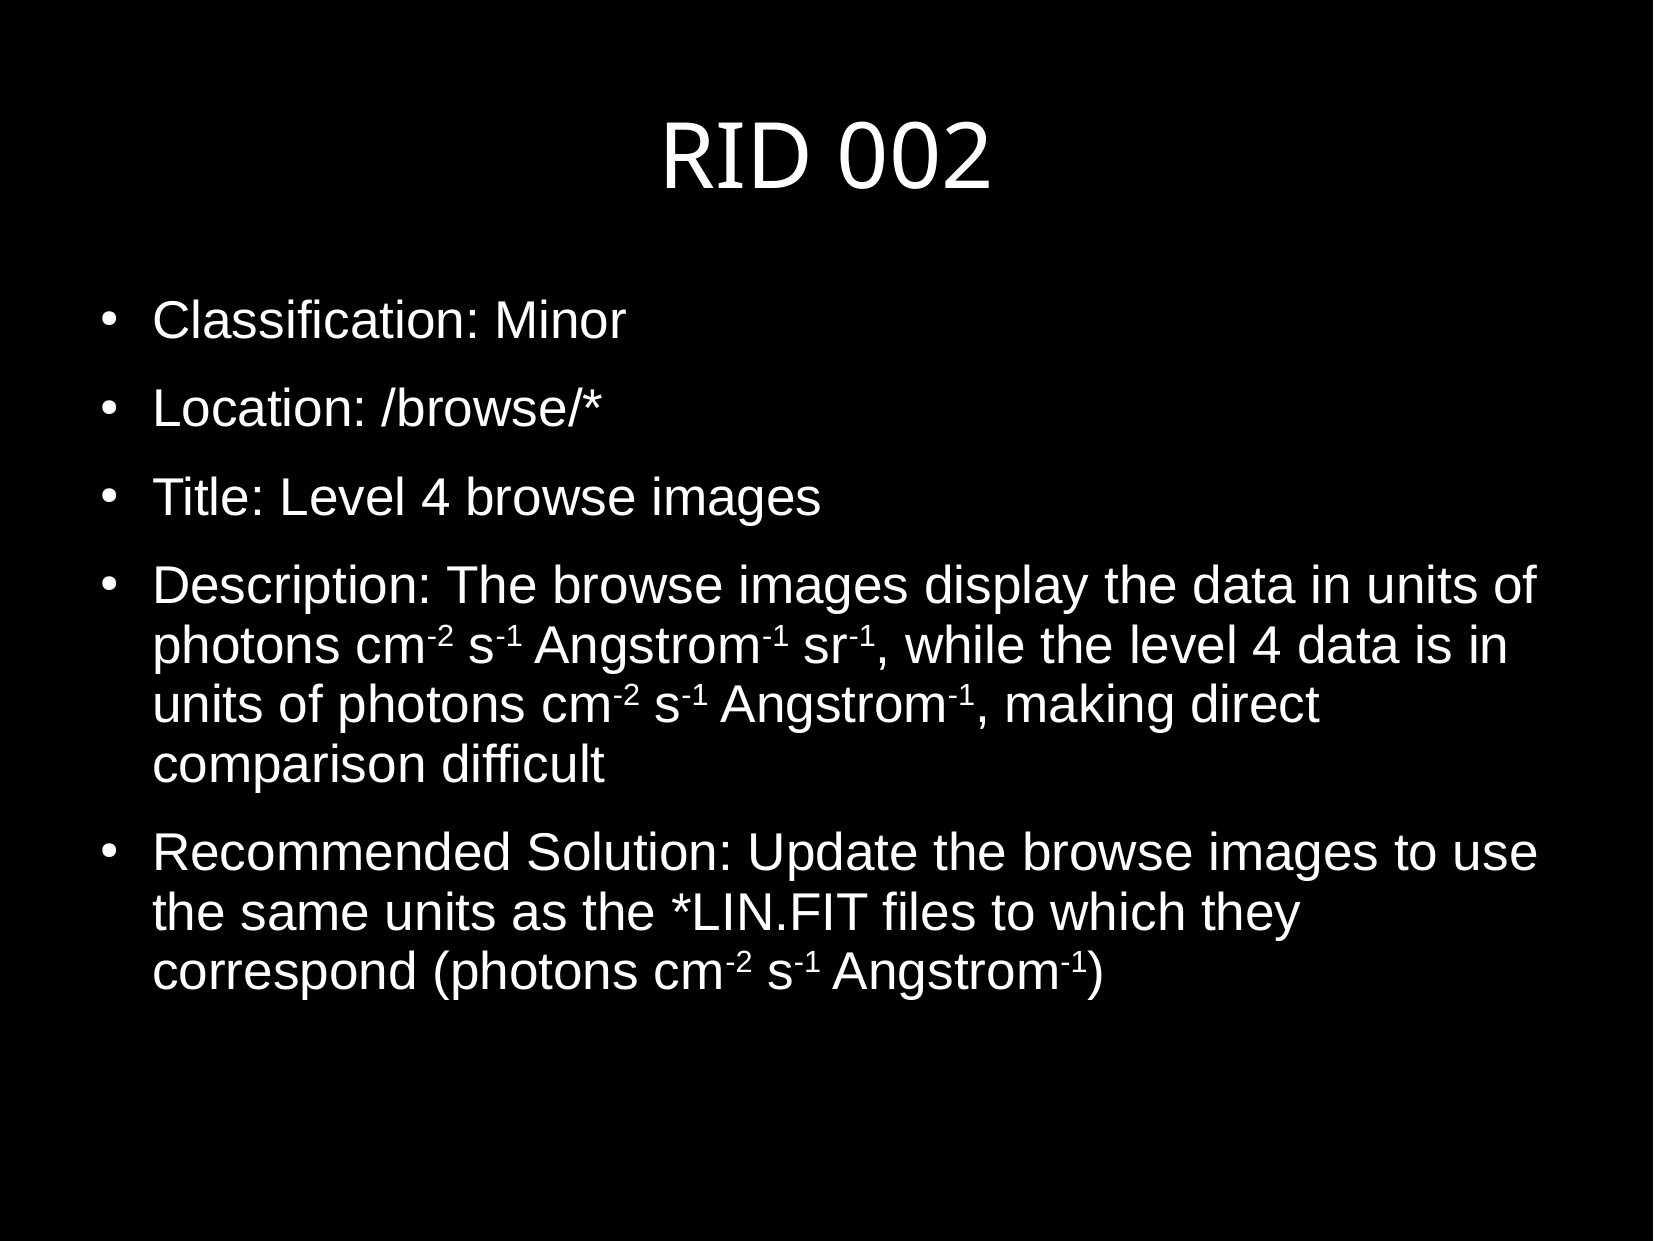

# RID 002
Classification: Minor
Location: /browse/*
Title: Level 4 browse images
Description: The browse images display the data in units of photons cm-2 s-1 Angstrom-1 sr-1, while the level 4 data is in units of photons cm-2 s-1 Angstrom-1, making direct comparison difficult
Recommended Solution: Update the browse images to use the same units as the *LIN.FIT files to which they correspond (photons cm-2 s-1 Angstrom-1)